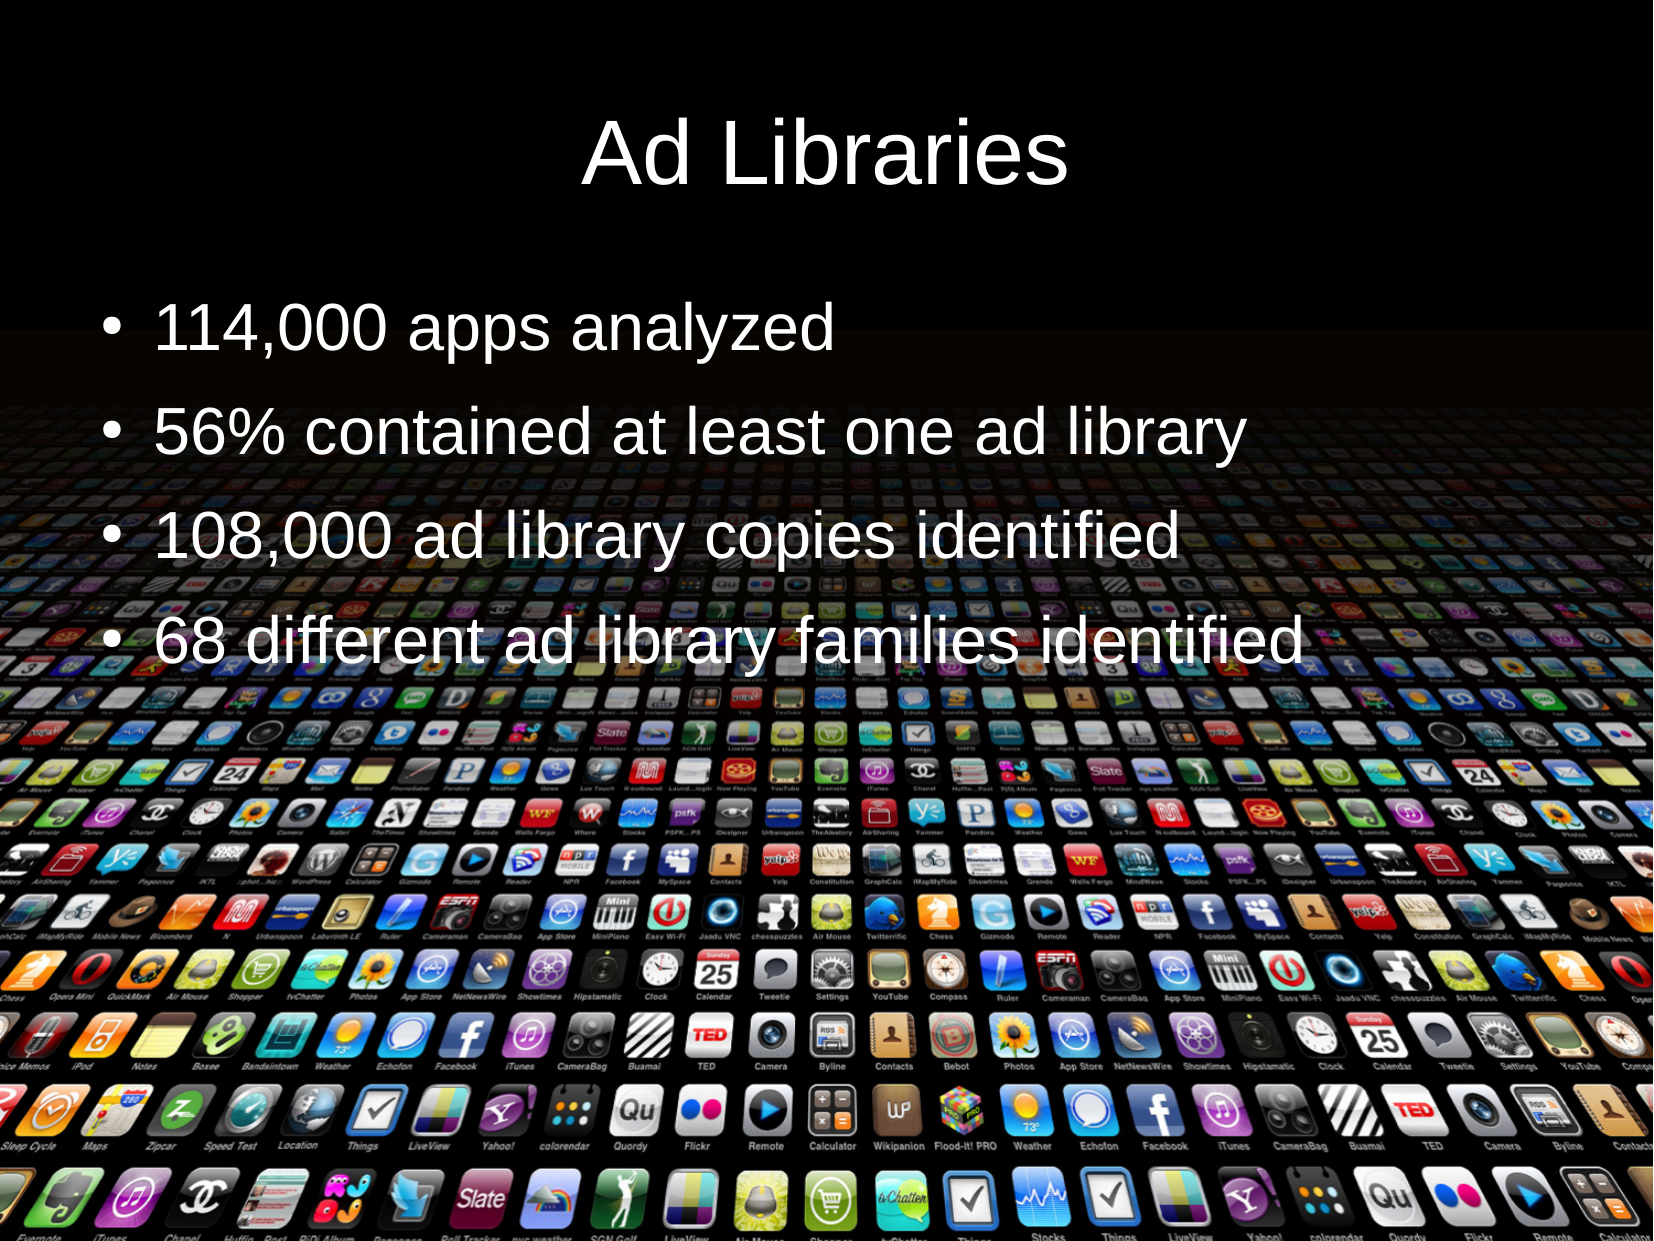

# Ad Libraries
114,000 apps analyzed
56% contained at least one ad library
108,000 ad library copies identified
68 different ad library families identified